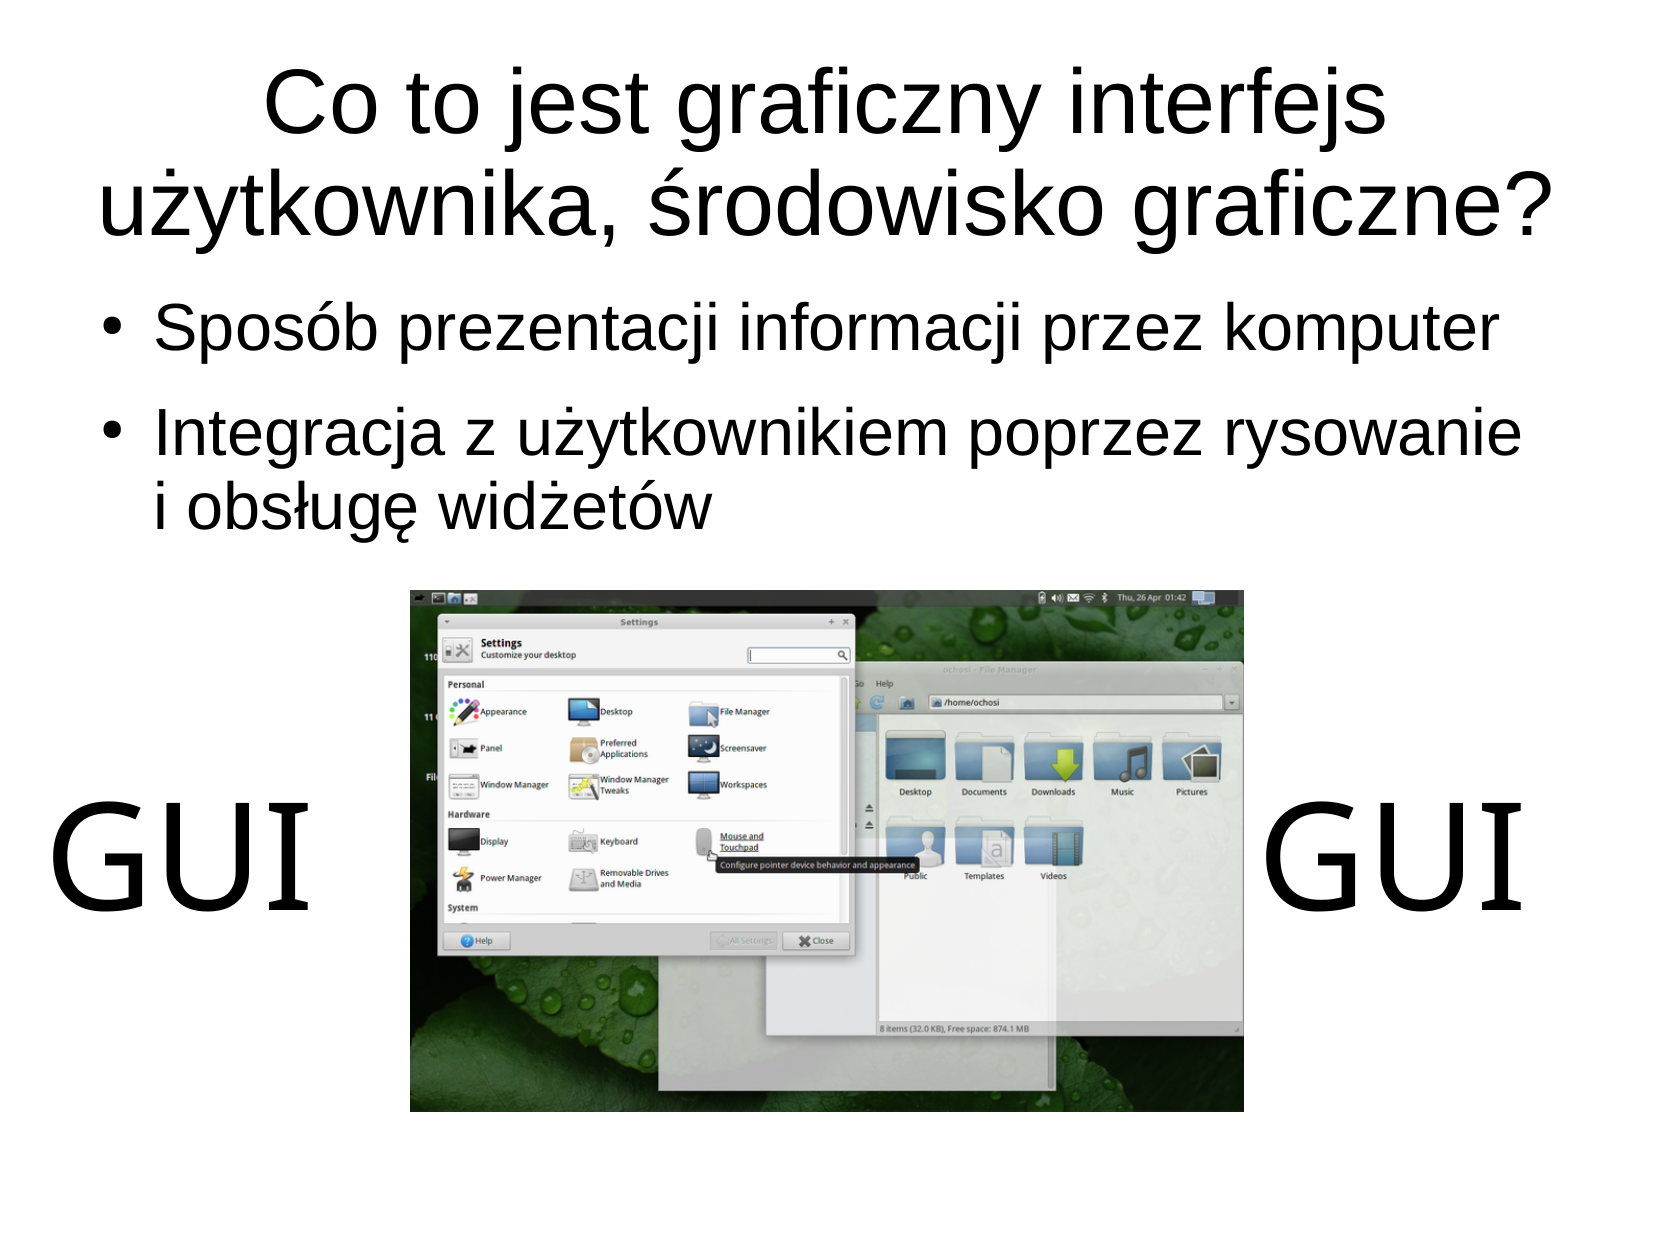

# Co to jest graficzny interfejs użytkownika, środowisko graficzne?
Sposób prezentacji informacji przez komputer
Integracja z użytkownikiem poprzez rysowanie
i obsługę widżetów
GUI
GUI